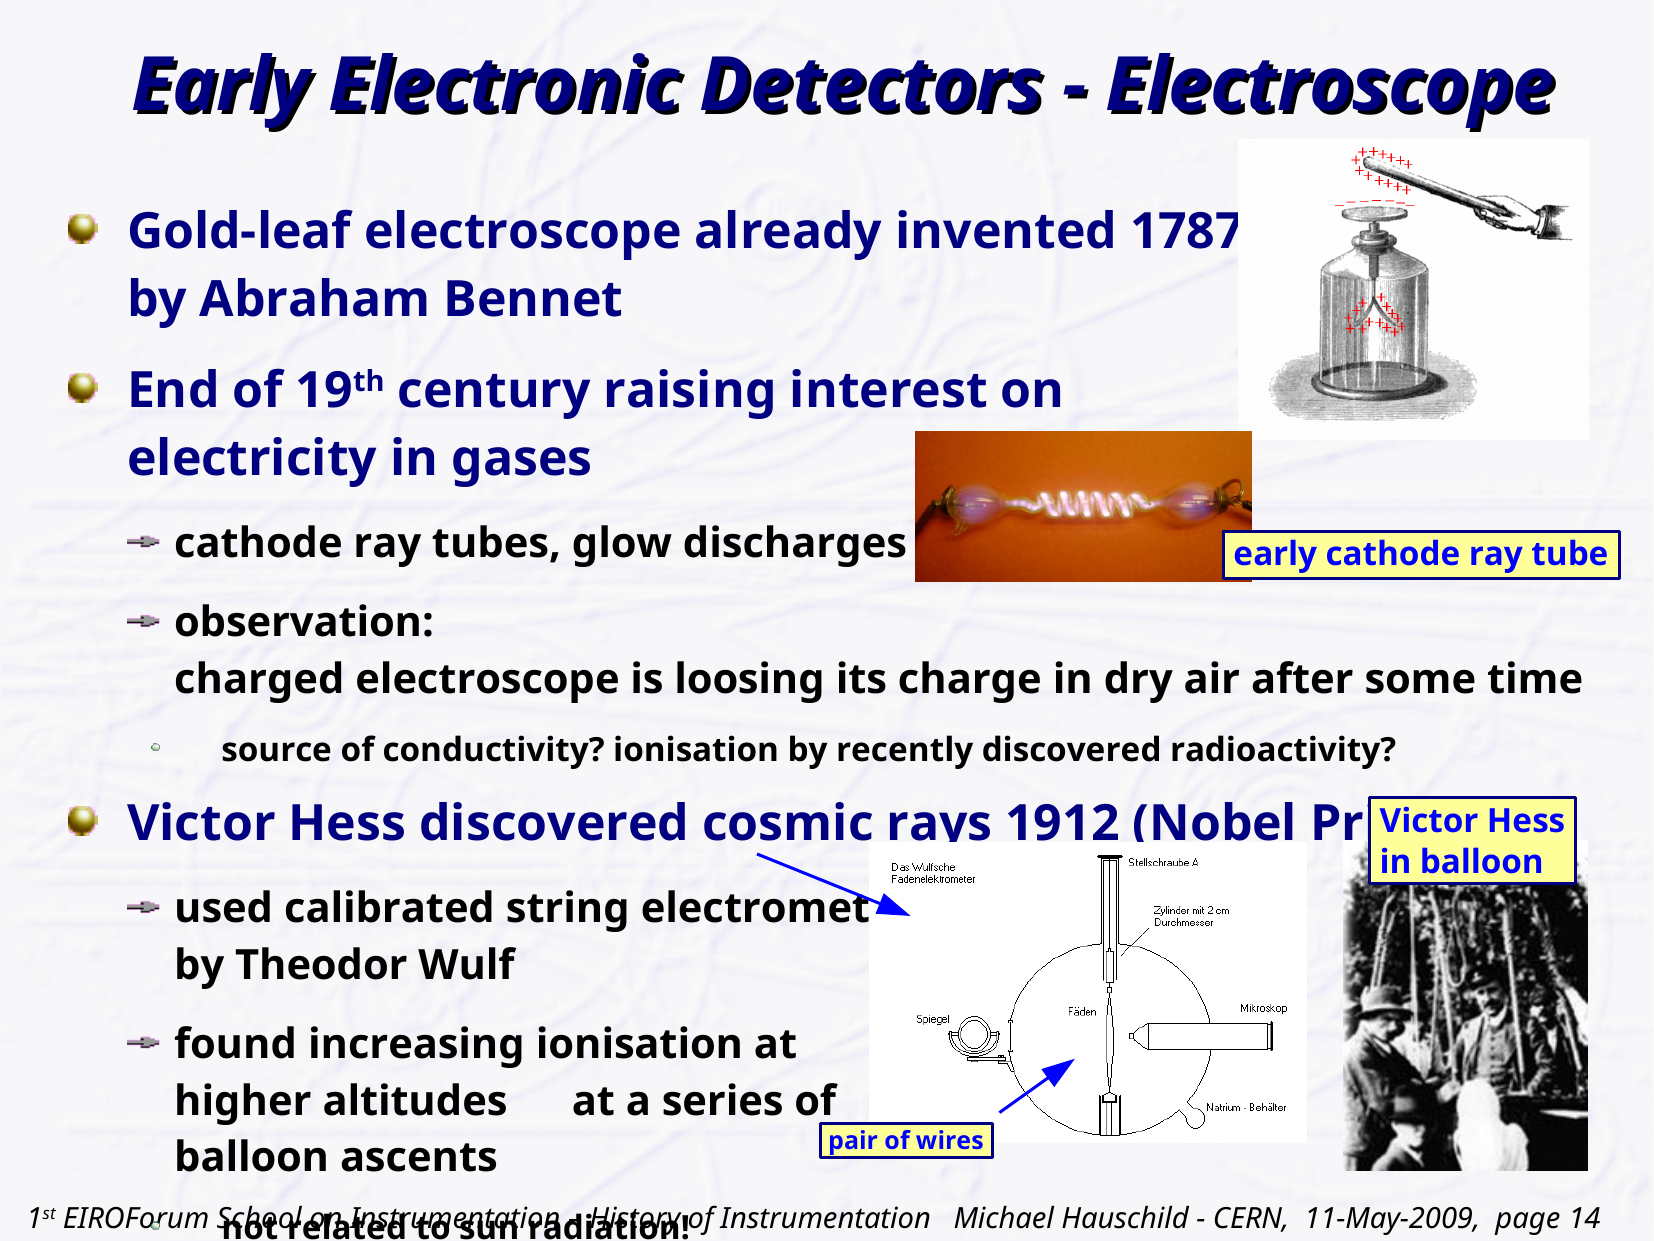

# Early Electronic Detectors - Electroscope
Gold-leaf electroscope already invented 1787						 by Abraham Bennet
End of 19th century raising interest on 						electricity in gases
cathode ray tubes, glow discharges
observation:															charged electroscope is loosing its charge in dry air after some time
source of conductivity? ionisation by recently discovered radioactivity?
Victor Hess discovered cosmic rays 1912 (Nobel Prize 1936)
used calibrated string electrometer										by Theodor Wulf
found increasing ionisation at											higher altitudes	 at a series of											balloon ascents
not related to sun radiation!
 early cathode ray tube
 Victor Hess
 in balloon
 pair of wires